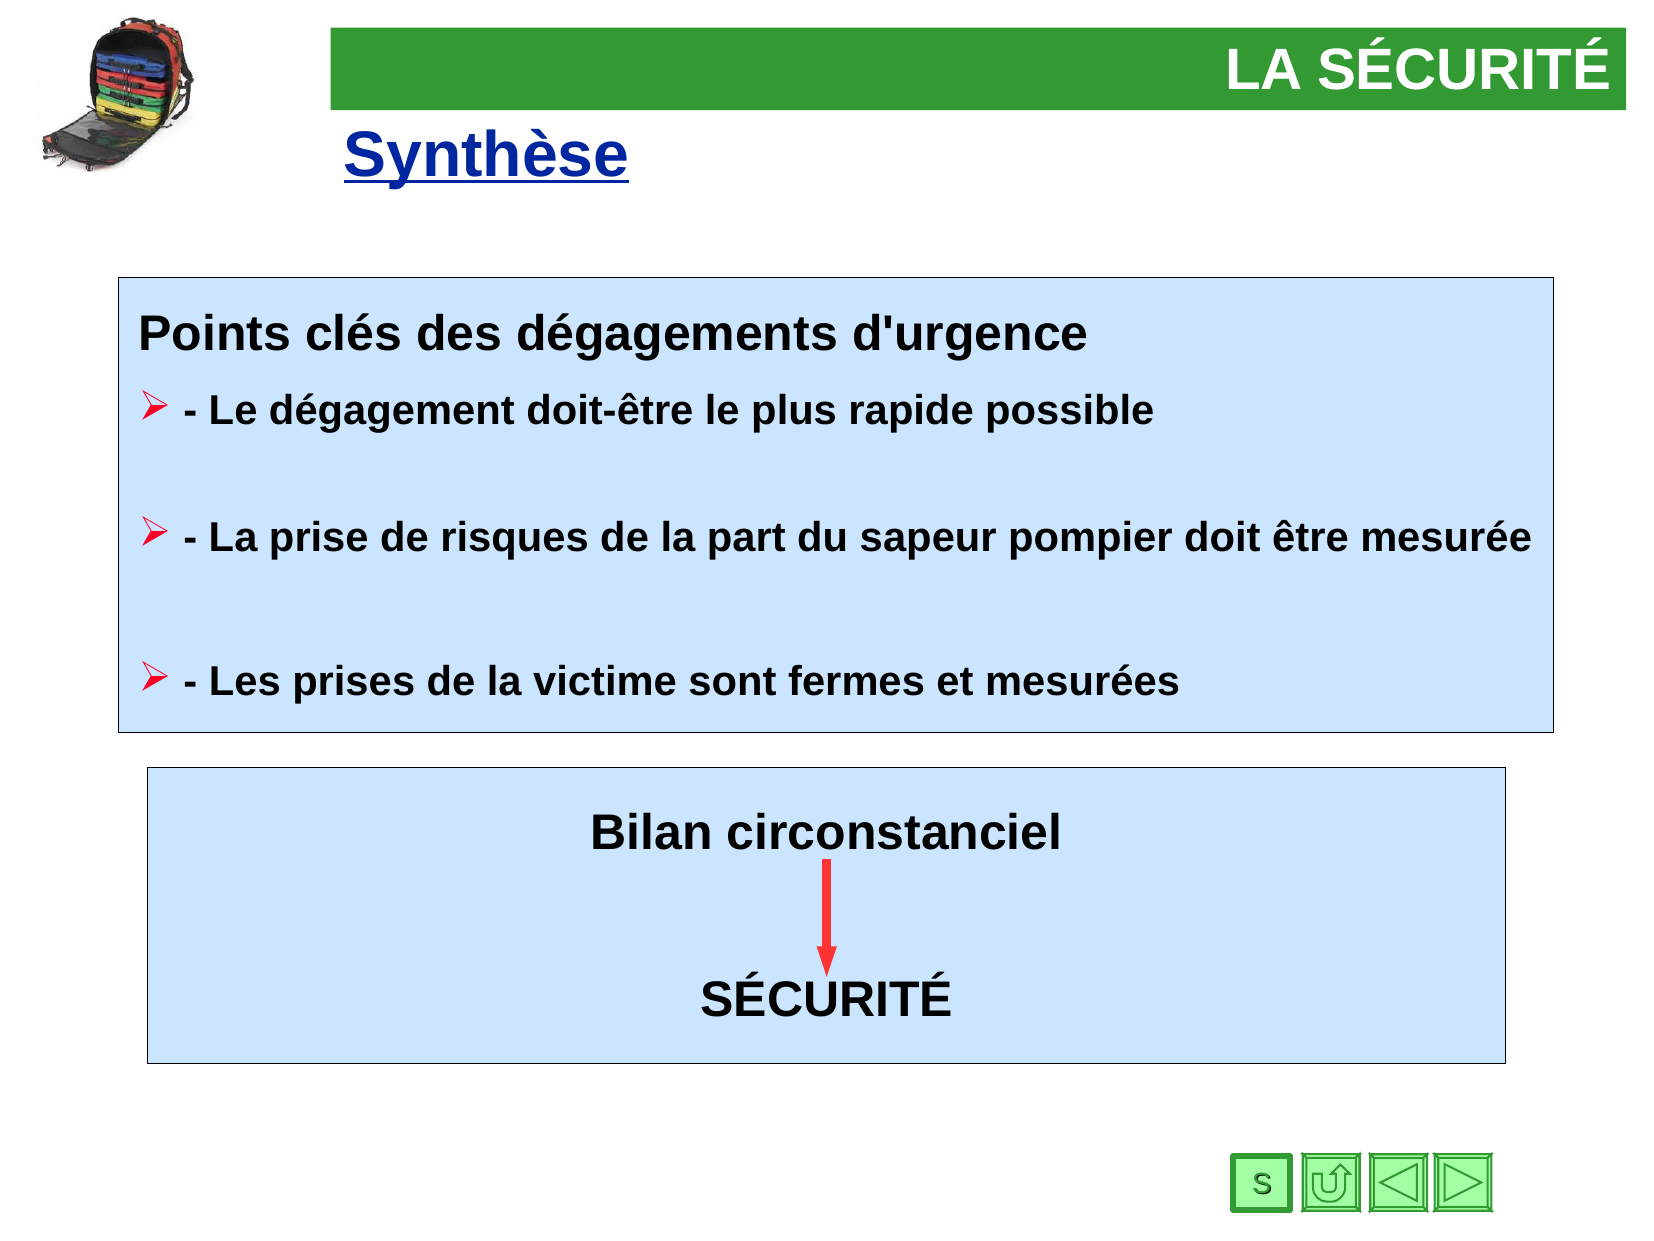

LA SÉCURITÉ
# Synthèse
Points clés des dégagements d'urgence
 - Le dégagement doit-être le plus rapide possible
 - La prise de risques de la part du sapeur pompier doit être mesurée
 - Les prises de la victime sont fermes et mesurées
Bilan circonstanciel
SÉCURITÉ